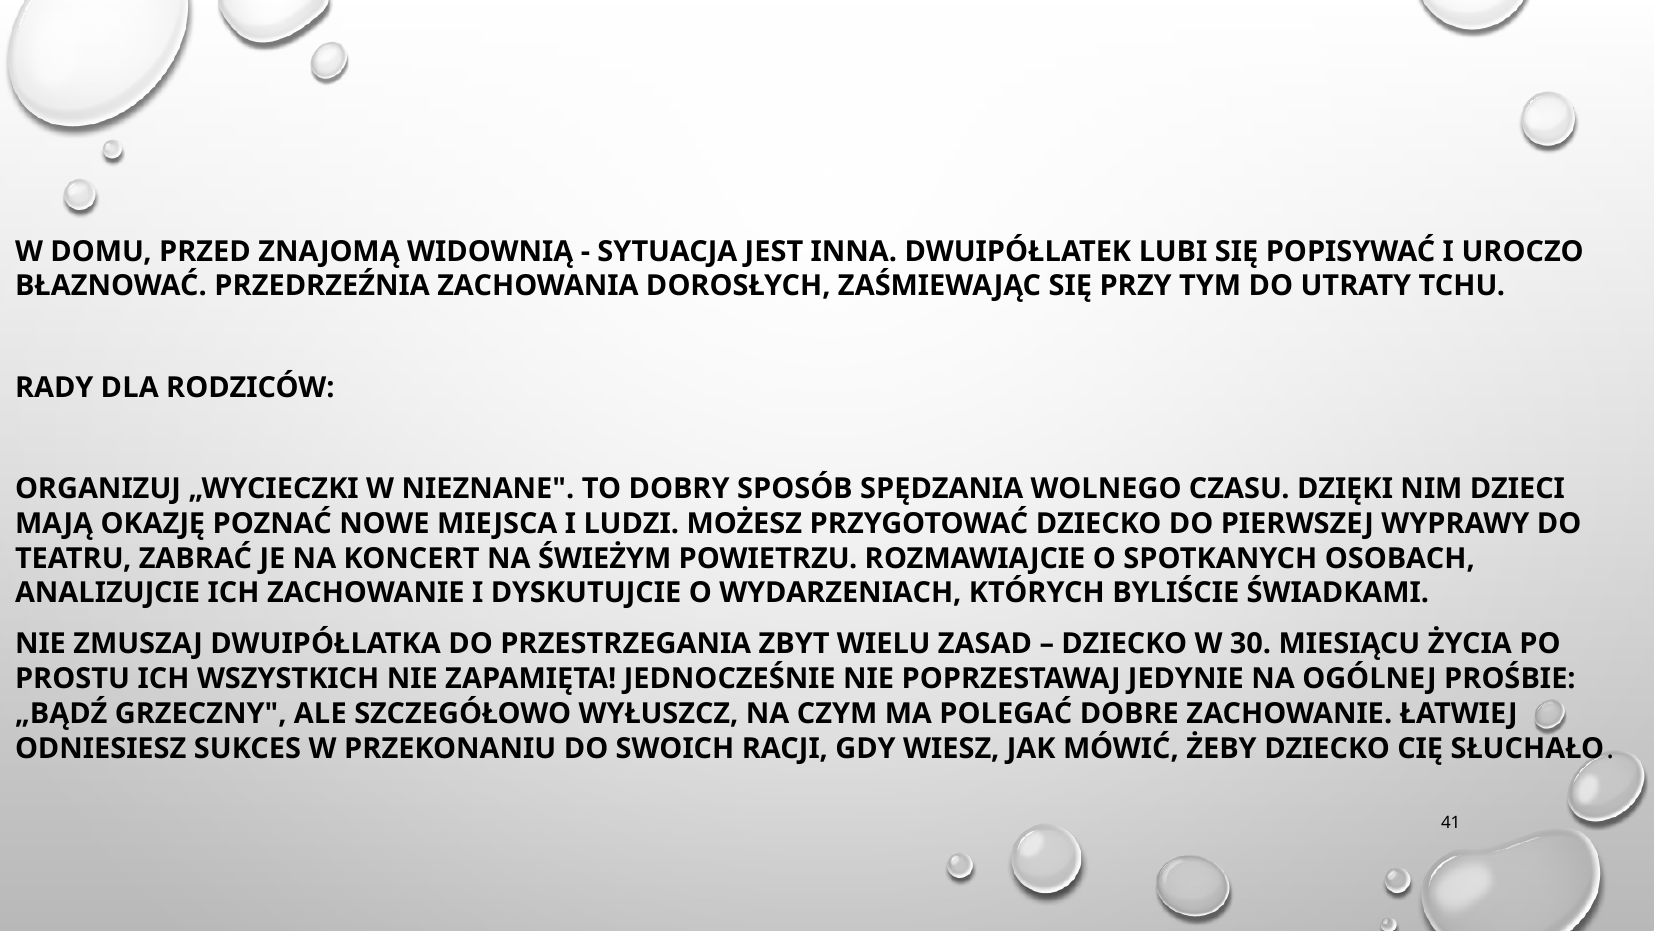

# W domu, przed znajomą widownią - sytuacja jest inna. Dwuipółlatek lubi się popisywać i uroczo błaznować. Przedrzeźnia zachowania dorosłych, zaśmiewając się przy tym do utraty tchu.
Rady dla rodziców:
Organizuj „wycieczki w nieznane". To dobry sposób spędzania wolnego czasu. Dzięki nim dzieci mają okazję poznać nowe miejsca i ludzi. Możesz przygotować dziecko do pierwszej wyprawy do teatru, zabrać je na koncert na świeżym powietrzu. Rozmawiajcie o spotkanych osobach, analizujcie ich zachowanie i dyskutujcie o wydarzeniach, których byliście świadkami.
Nie zmuszaj dwuipółlatka do przestrzegania zbyt wielu zasad – dziecko w 30. miesiącu życia po prostu ich wszystkich nie zapamięta! Jednocześnie nie poprzestawaj jedynie na ogólnej prośbie: „Bądź grzeczny", ale szczegółowo wyłuszcz, na czym ma polegać dobre zachowanie. Łatwiej odniesiesz sukces w przekonaniu do swoich racji, gdy wiesz, jak mówić, żeby dziecko cię słuchało.
40